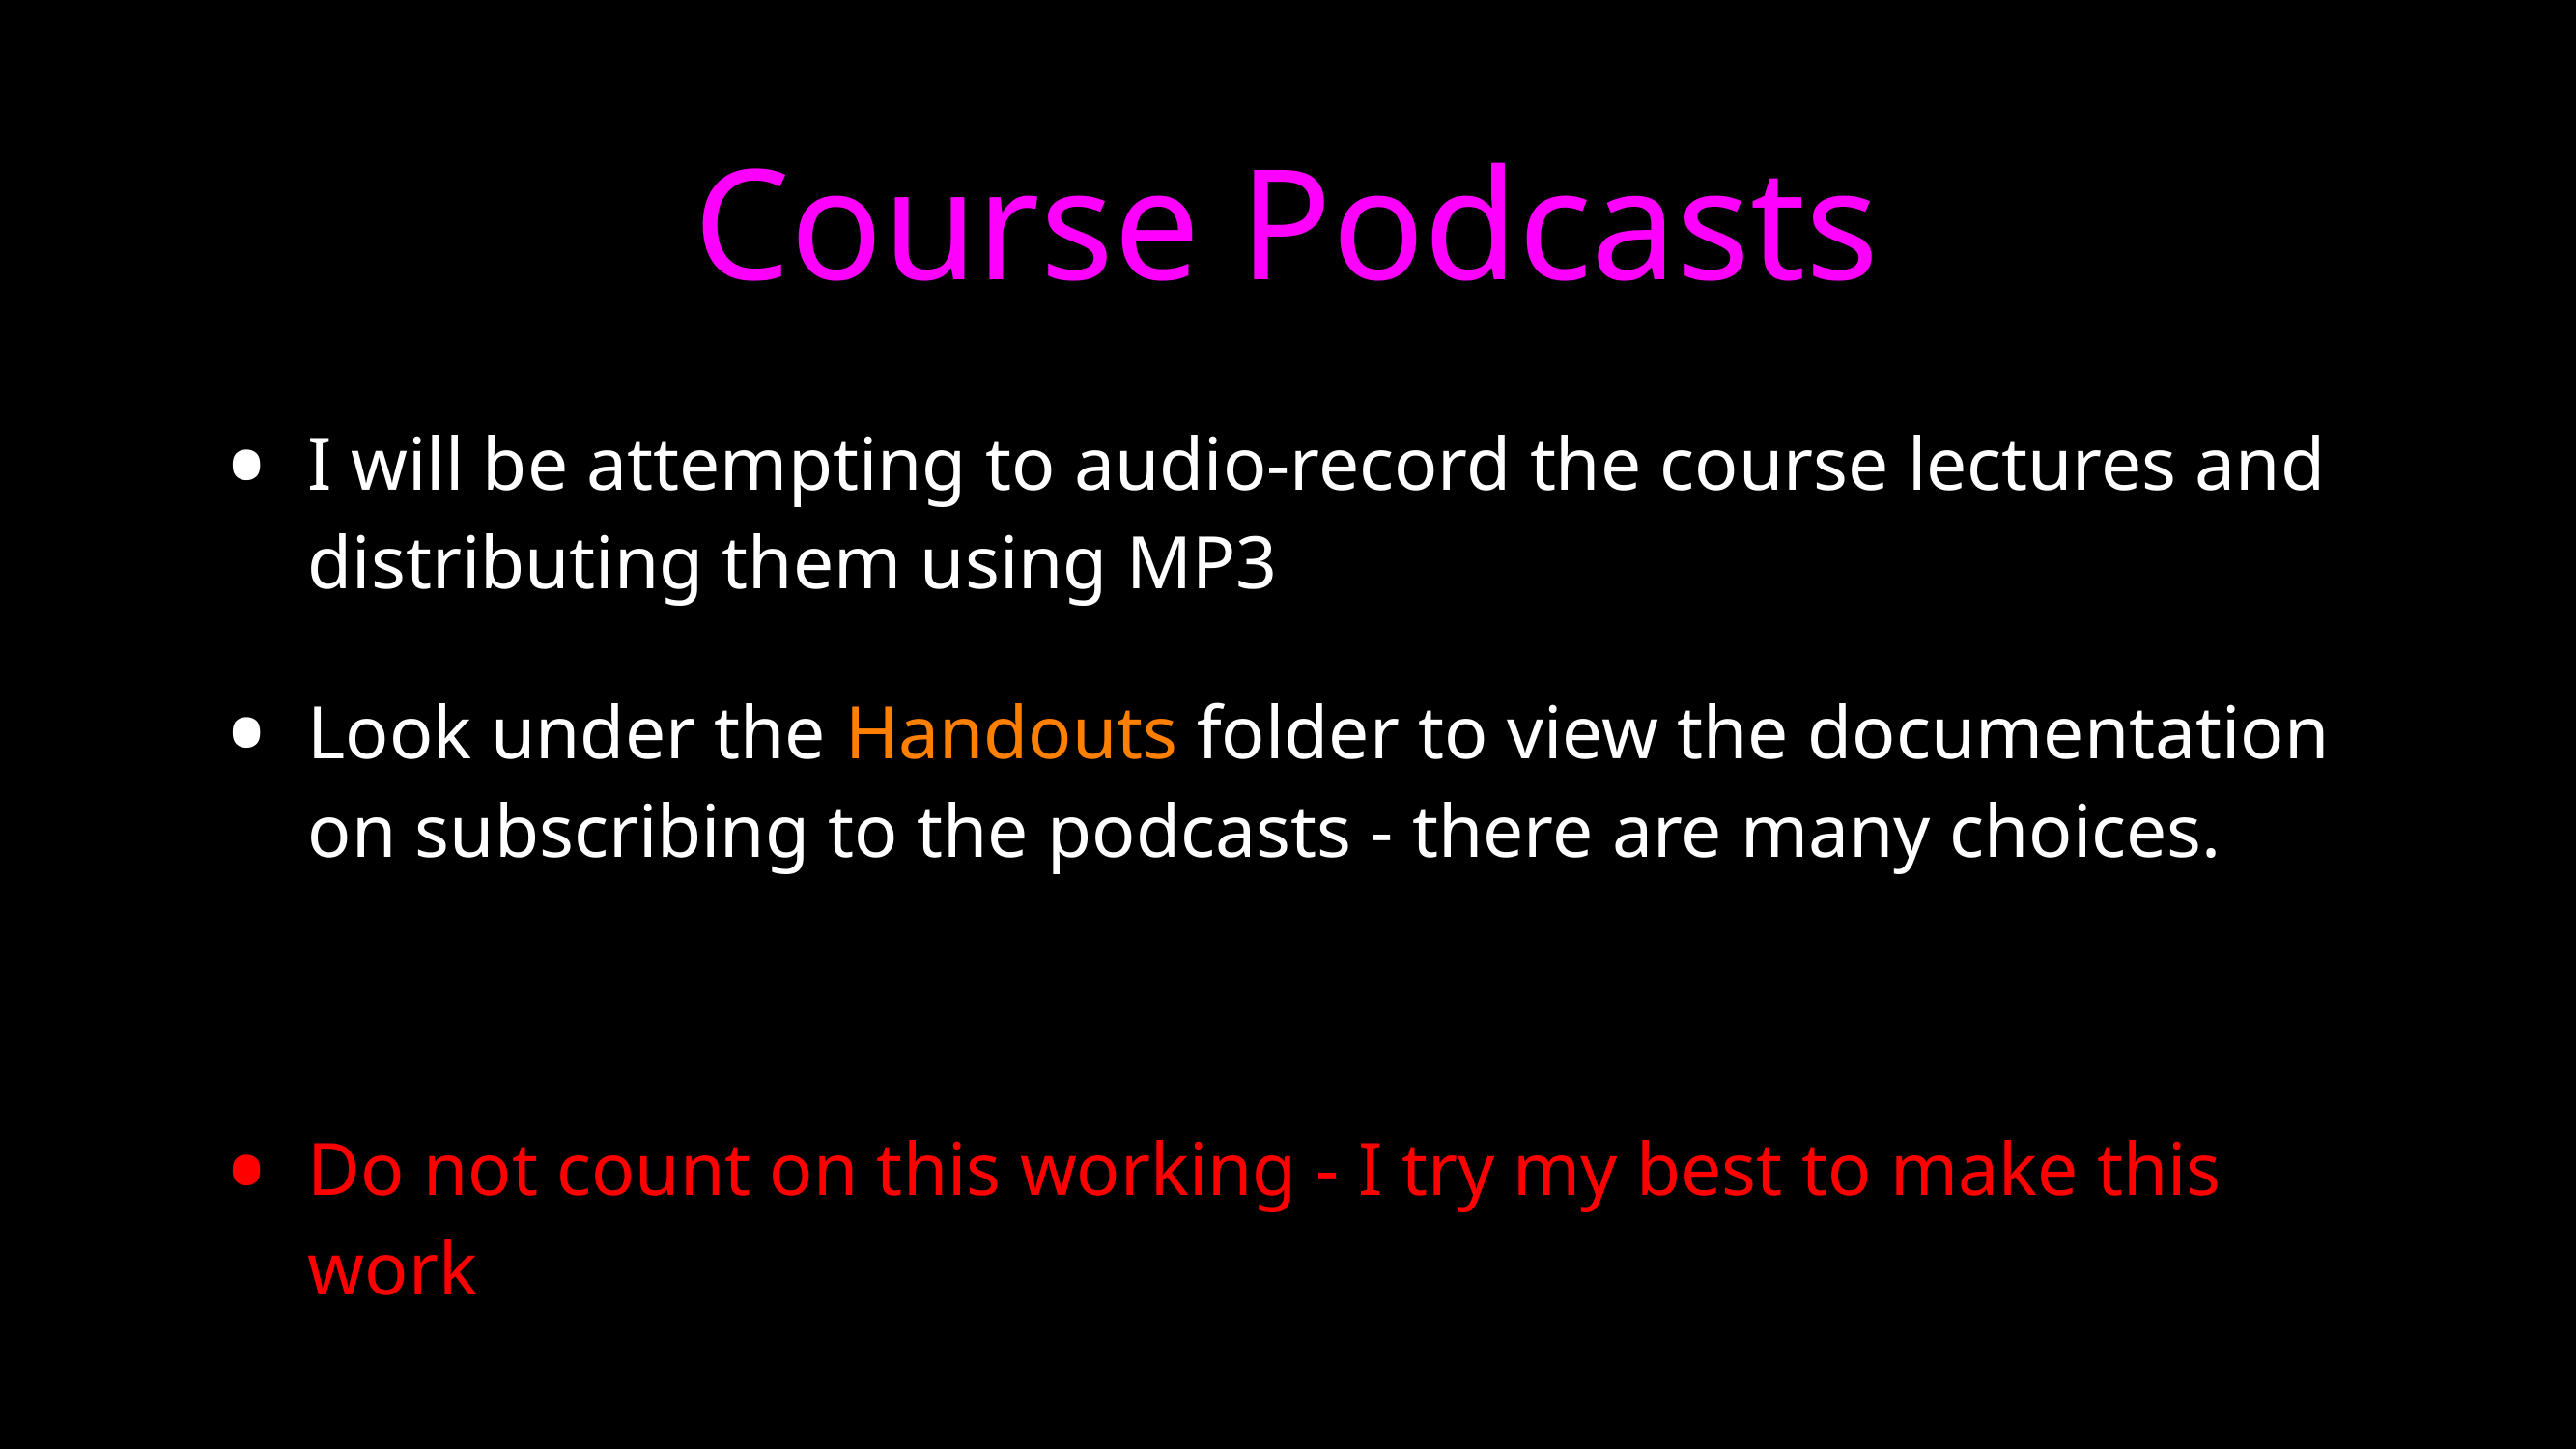

# Course Podcasts
I will be attempting to audio-record the course lectures and distributing them using MP3
Look under the Handouts folder to view the documentation on subscribing to the podcasts - there are many choices.
Do not count on this working - I try my best to make this work